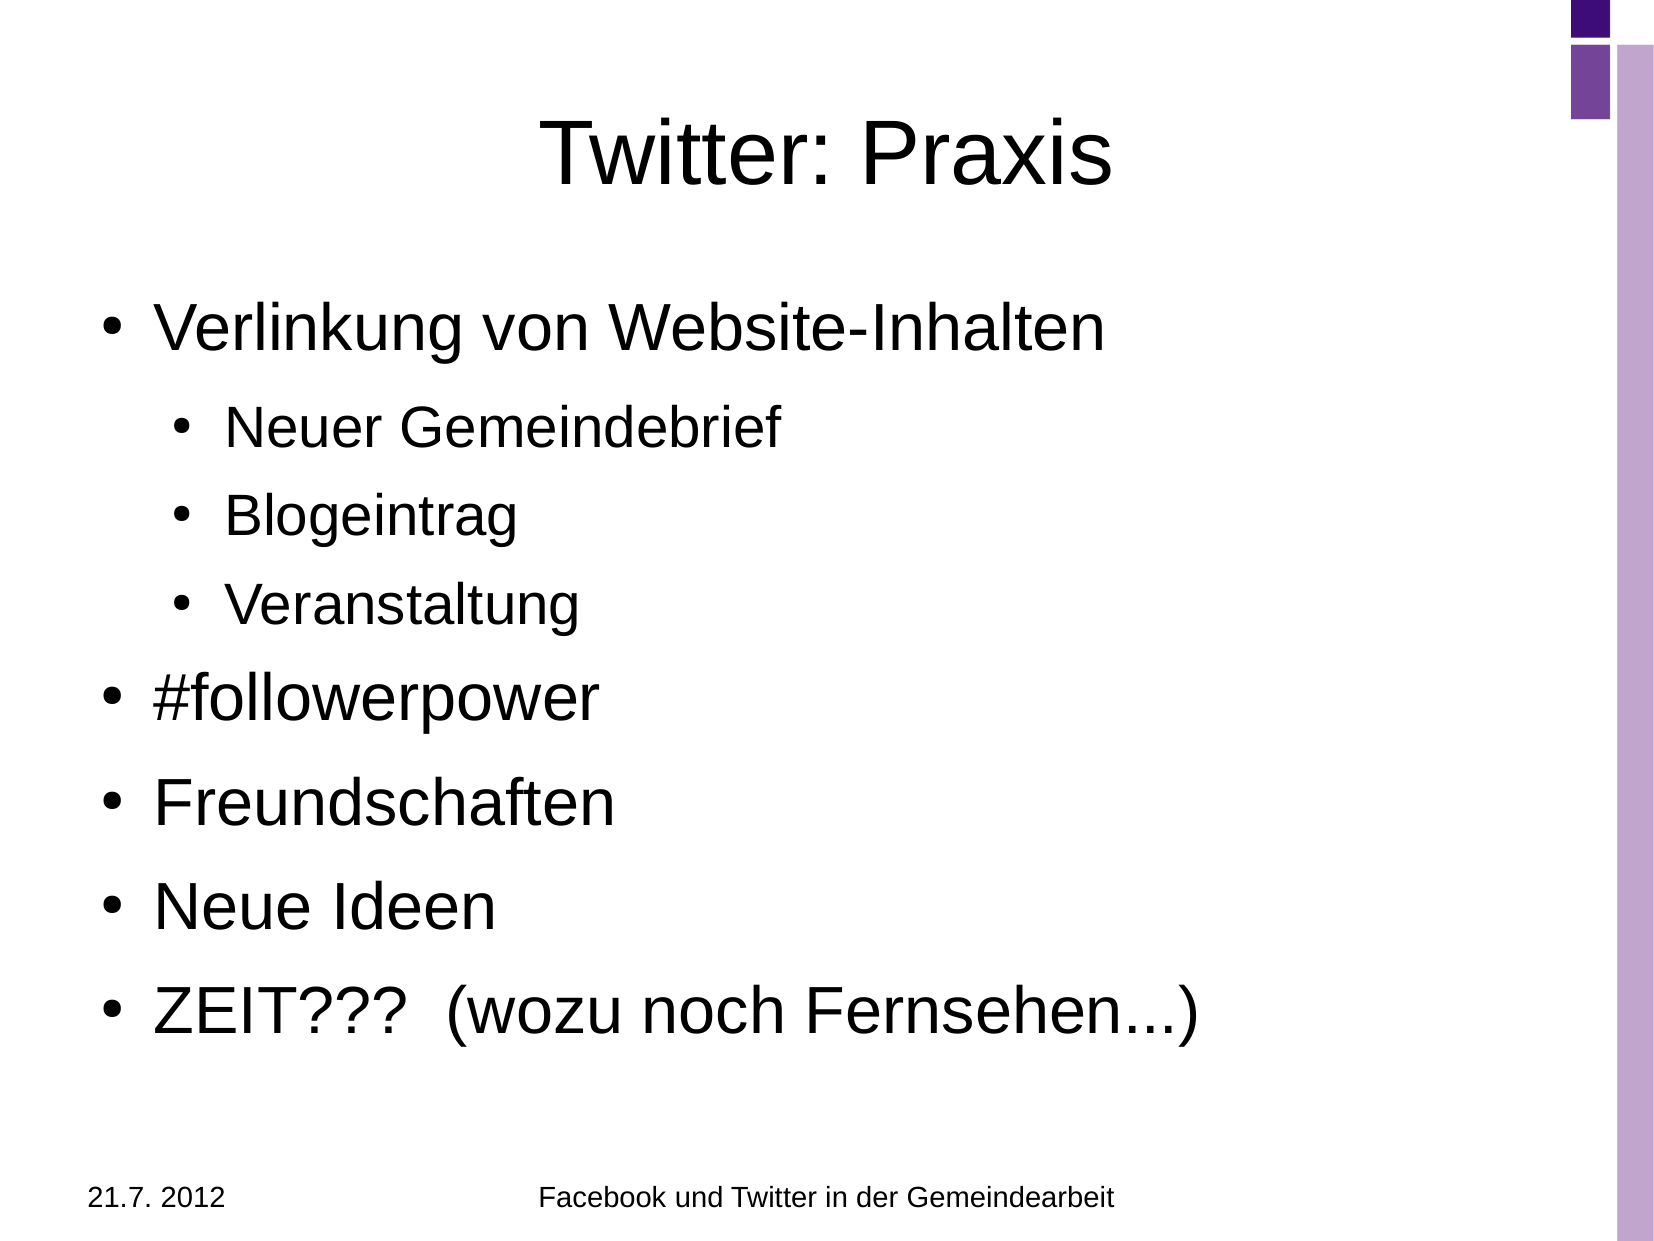

# Twitter: Praxis
Verlinkung von Website-Inhalten
Neuer Gemeindebrief
Blogeintrag
Veranstaltung
#followerpower
Freundschaften
Neue Ideen
ZEIT??? (wozu noch Fernsehen...)